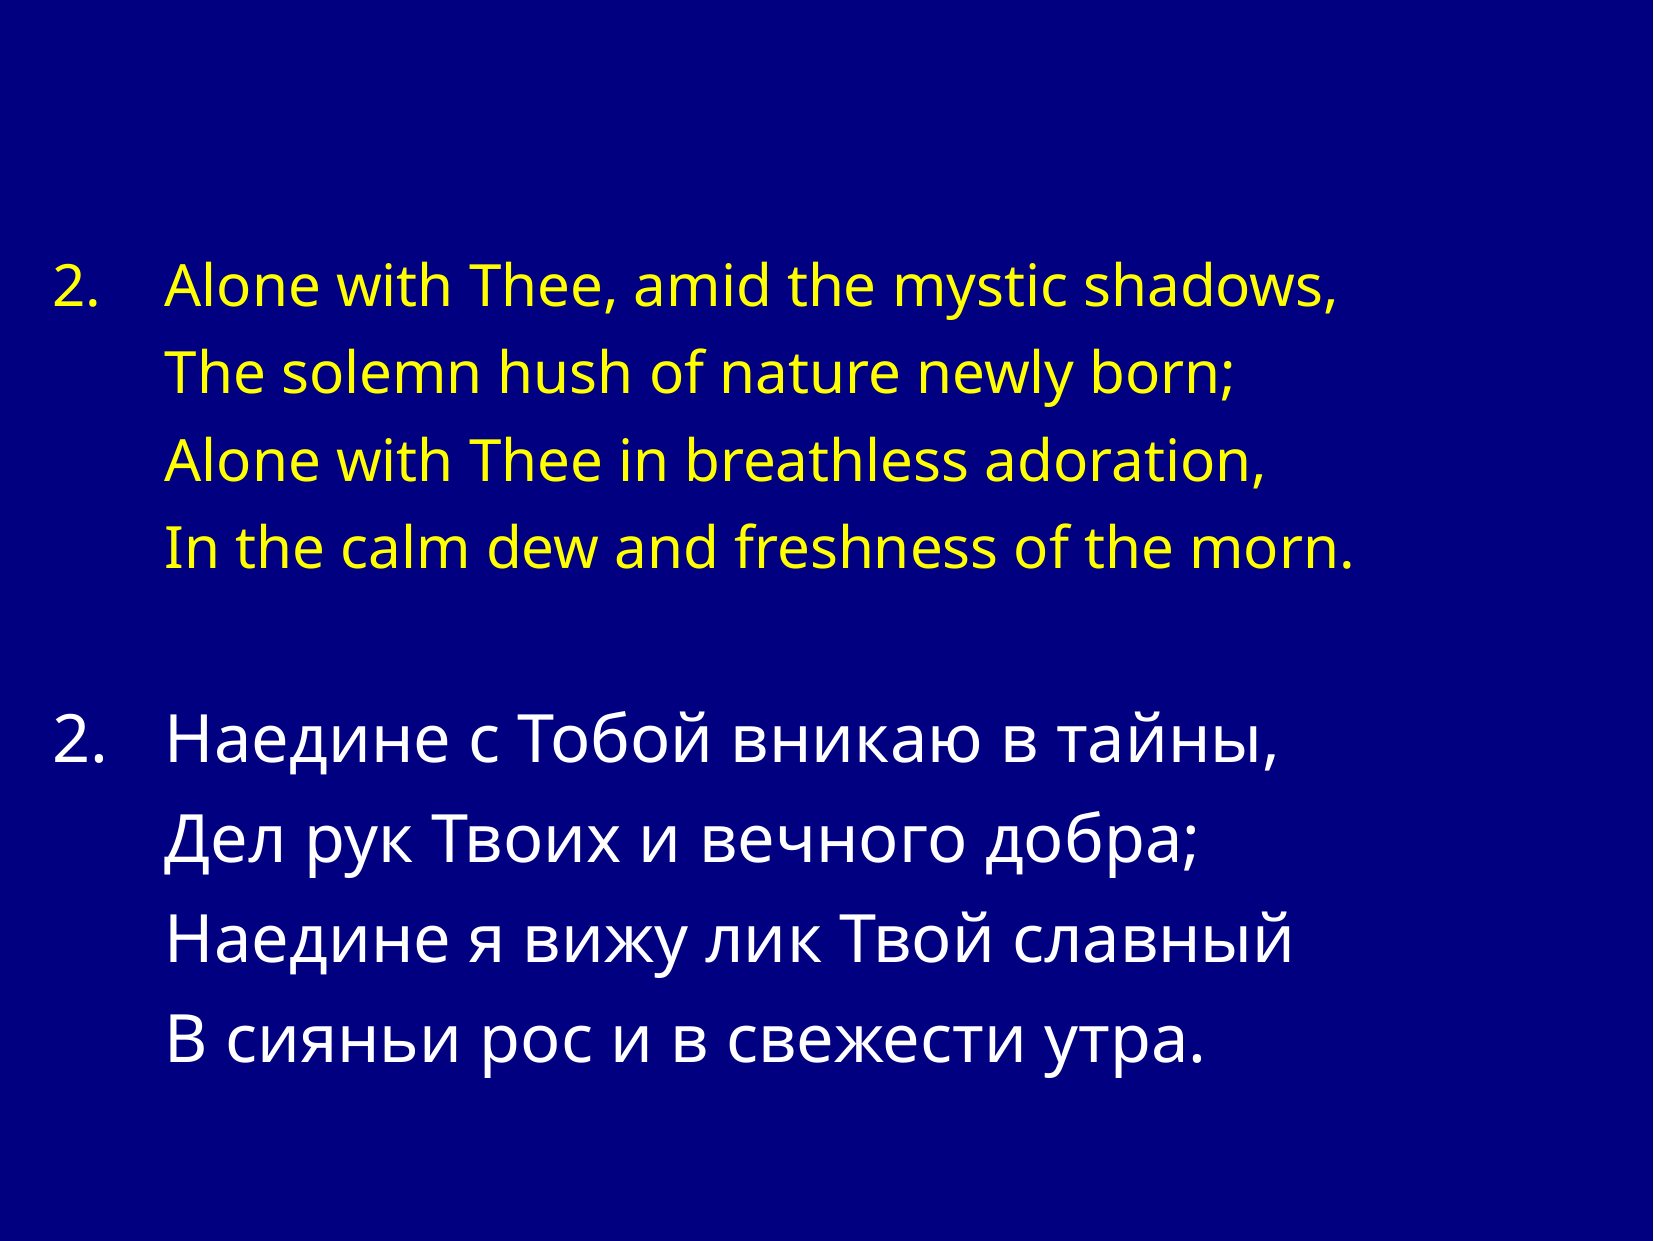

2.	Alone with Thee, amid the mystic shadows,
	The solemn hush of nature newly born;
	Alone with Thee in breathless adoration,
	In the calm dew and freshness of the morn.
2.	Наедине с Тобой вникаю в тайны,
	Дел рук Твоих и вечного добра;
	Наедине я вижу лик Твой славный
	В сияньи рос и в свежести утра.